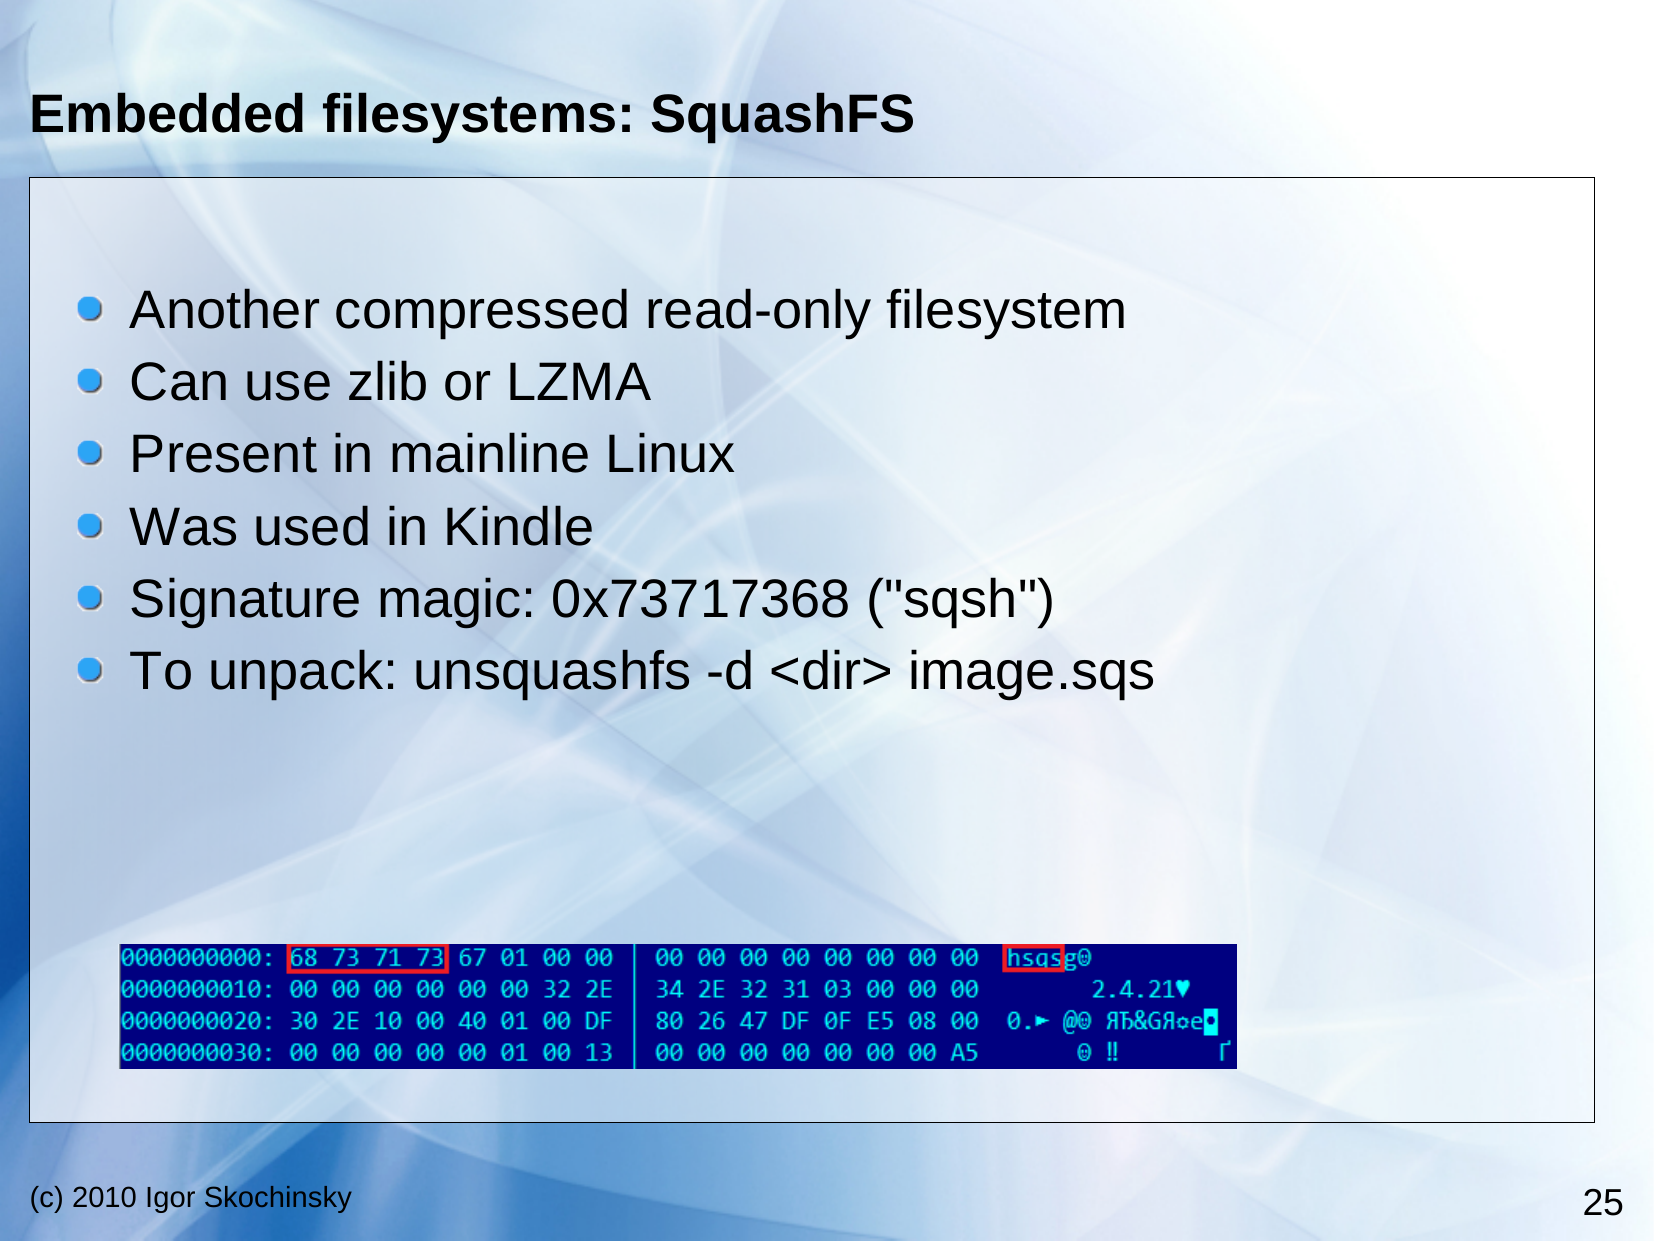

# Embedded filesystems: SquashFS
Another compressed read-only filesystem
Can use zlib or LZMA
Present in mainline Linux
Was used in Kindle
Signature magic: 0x73717368 ("sqsh")
To unpack: unsquashfs -d <dir> image.sqs
(c) 2010 Igor Skochinsky
25